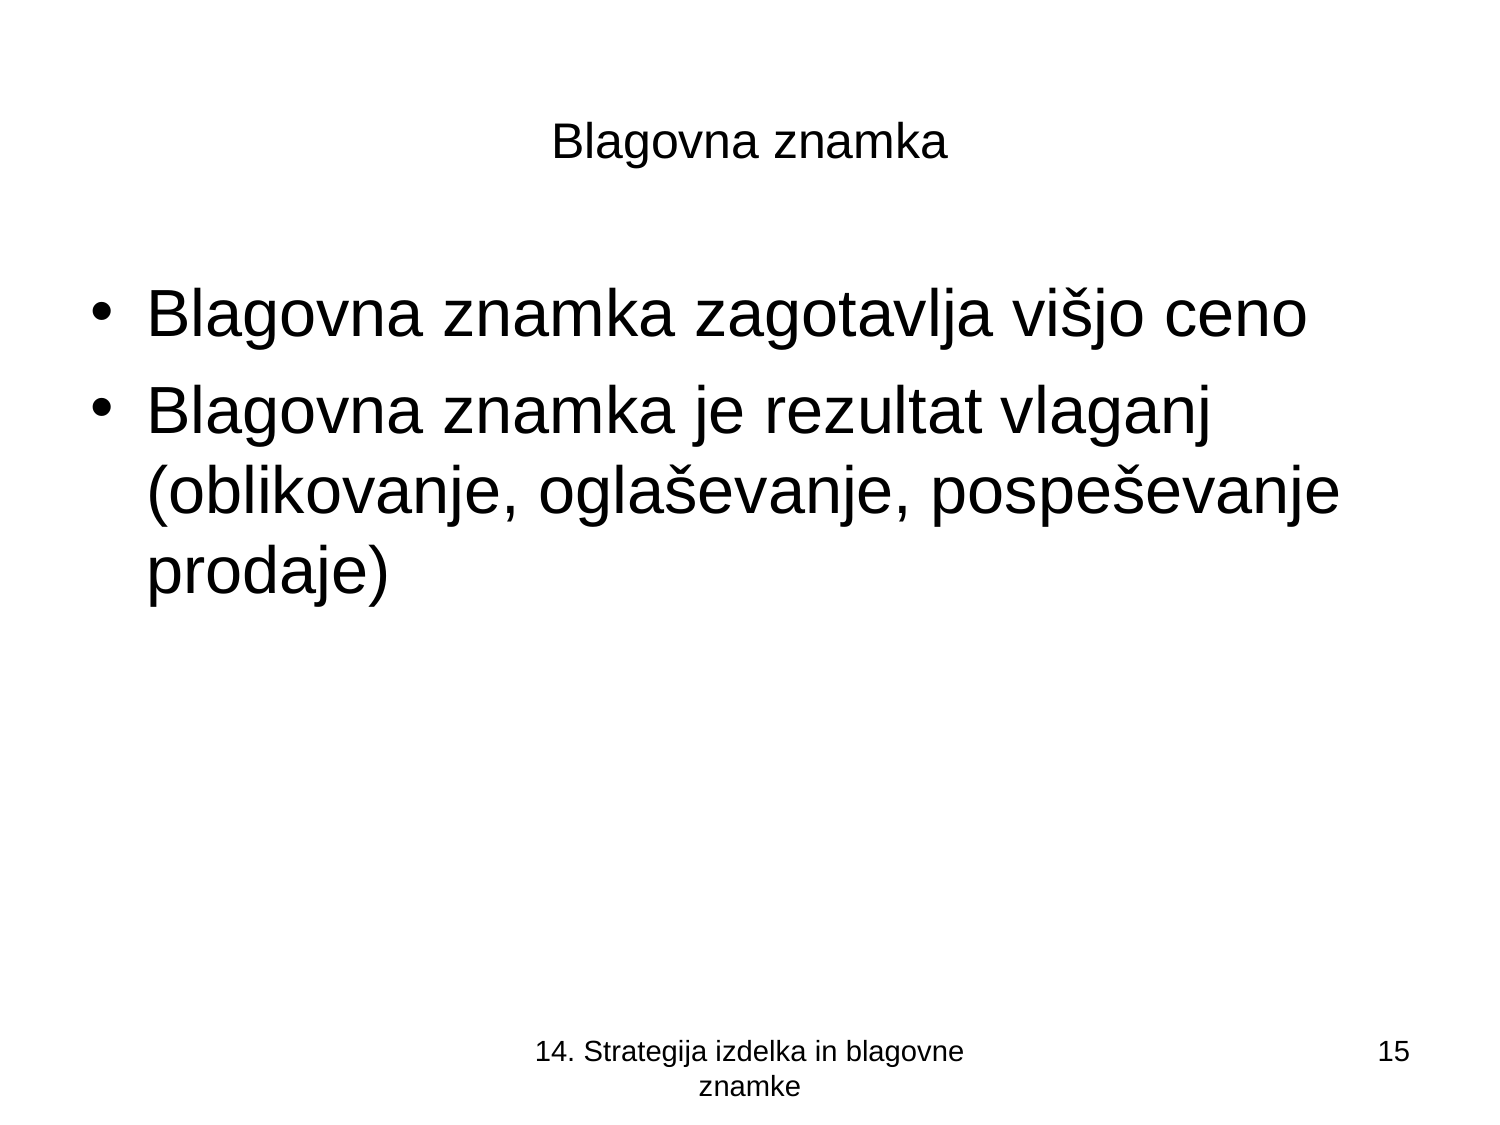

# Blagovna znamka
Blagovna znamka zagotavlja višjo ceno
Blagovna znamka je rezultat vlaganj (oblikovanje, oglaševanje, pospeševanje prodaje)
14. Strategija izdelka in blagovne znamke